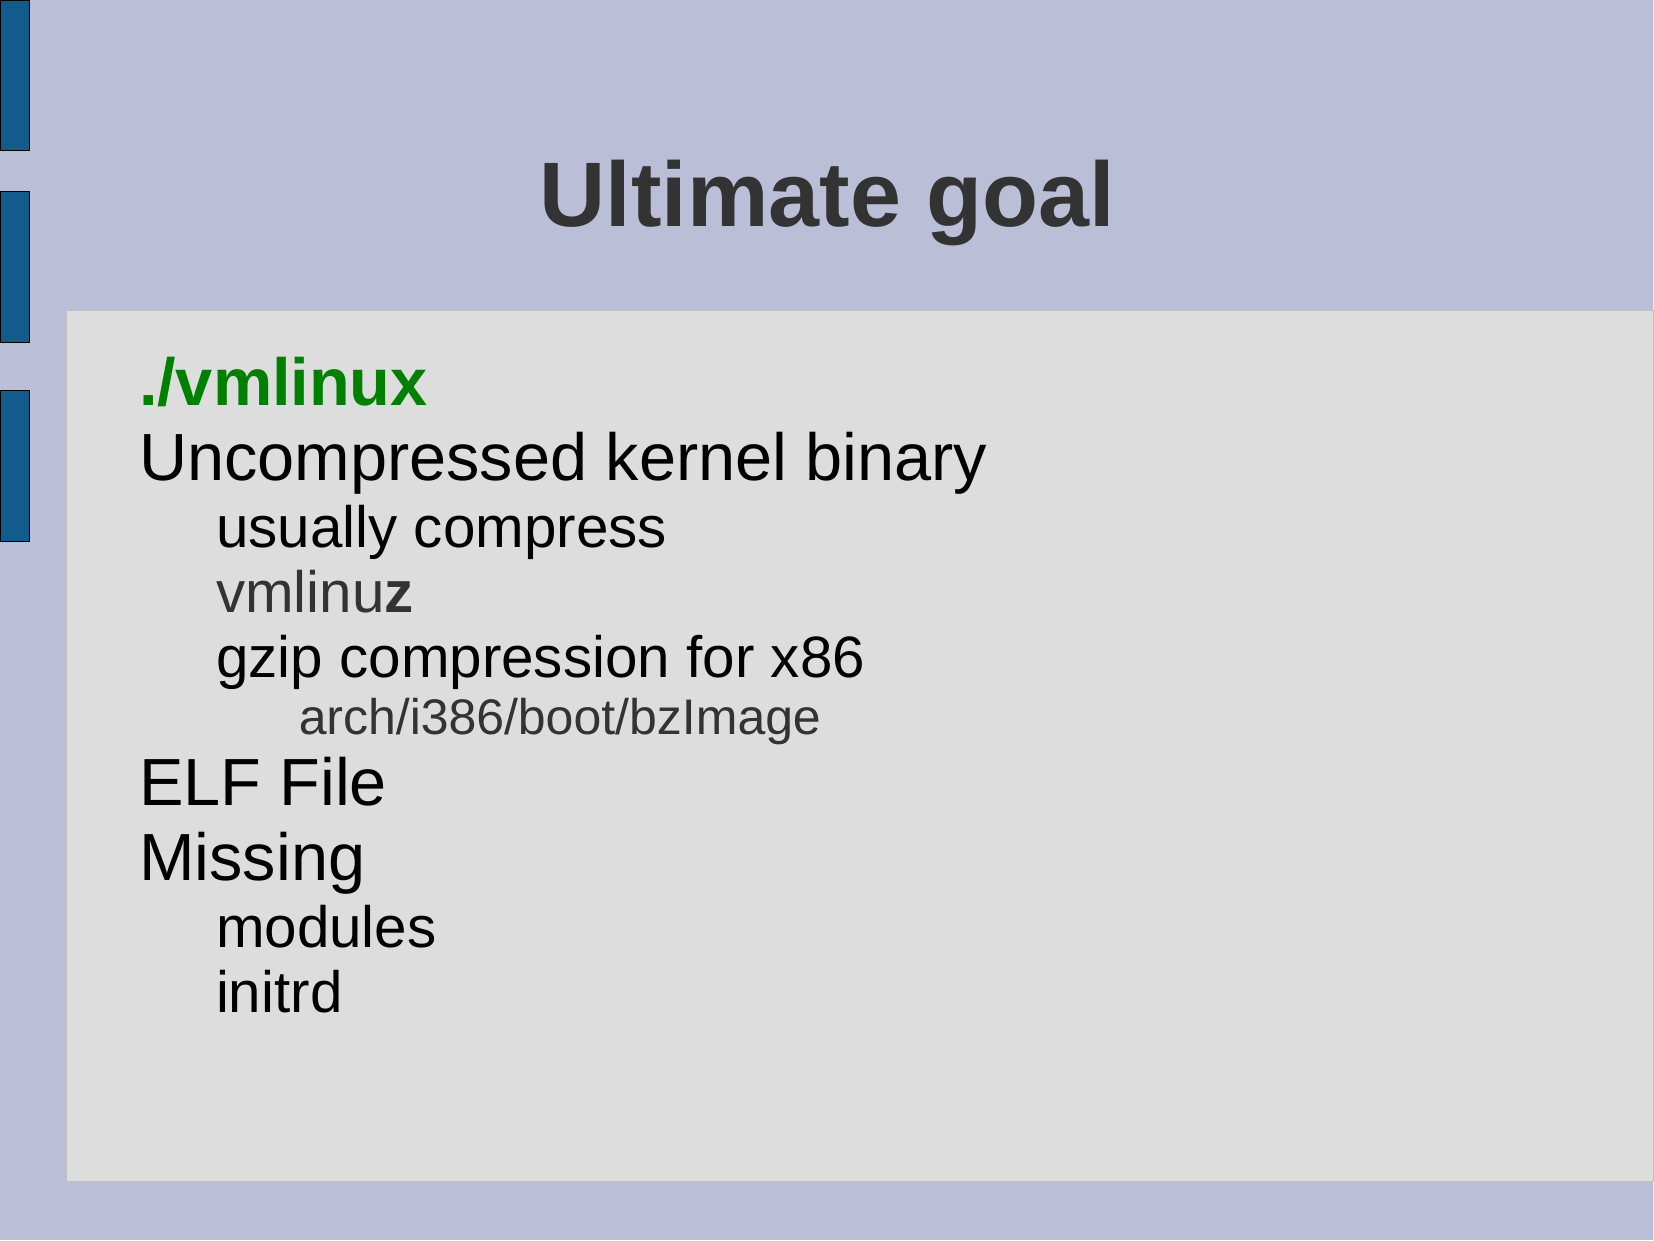

# Ultimate goal
./vmlinux
Uncompressed kernel binary
usually compress
vmlinuz
gzip compression for x86
arch/i386/boot/bzImage
ELF File
Missing
modules
initrd